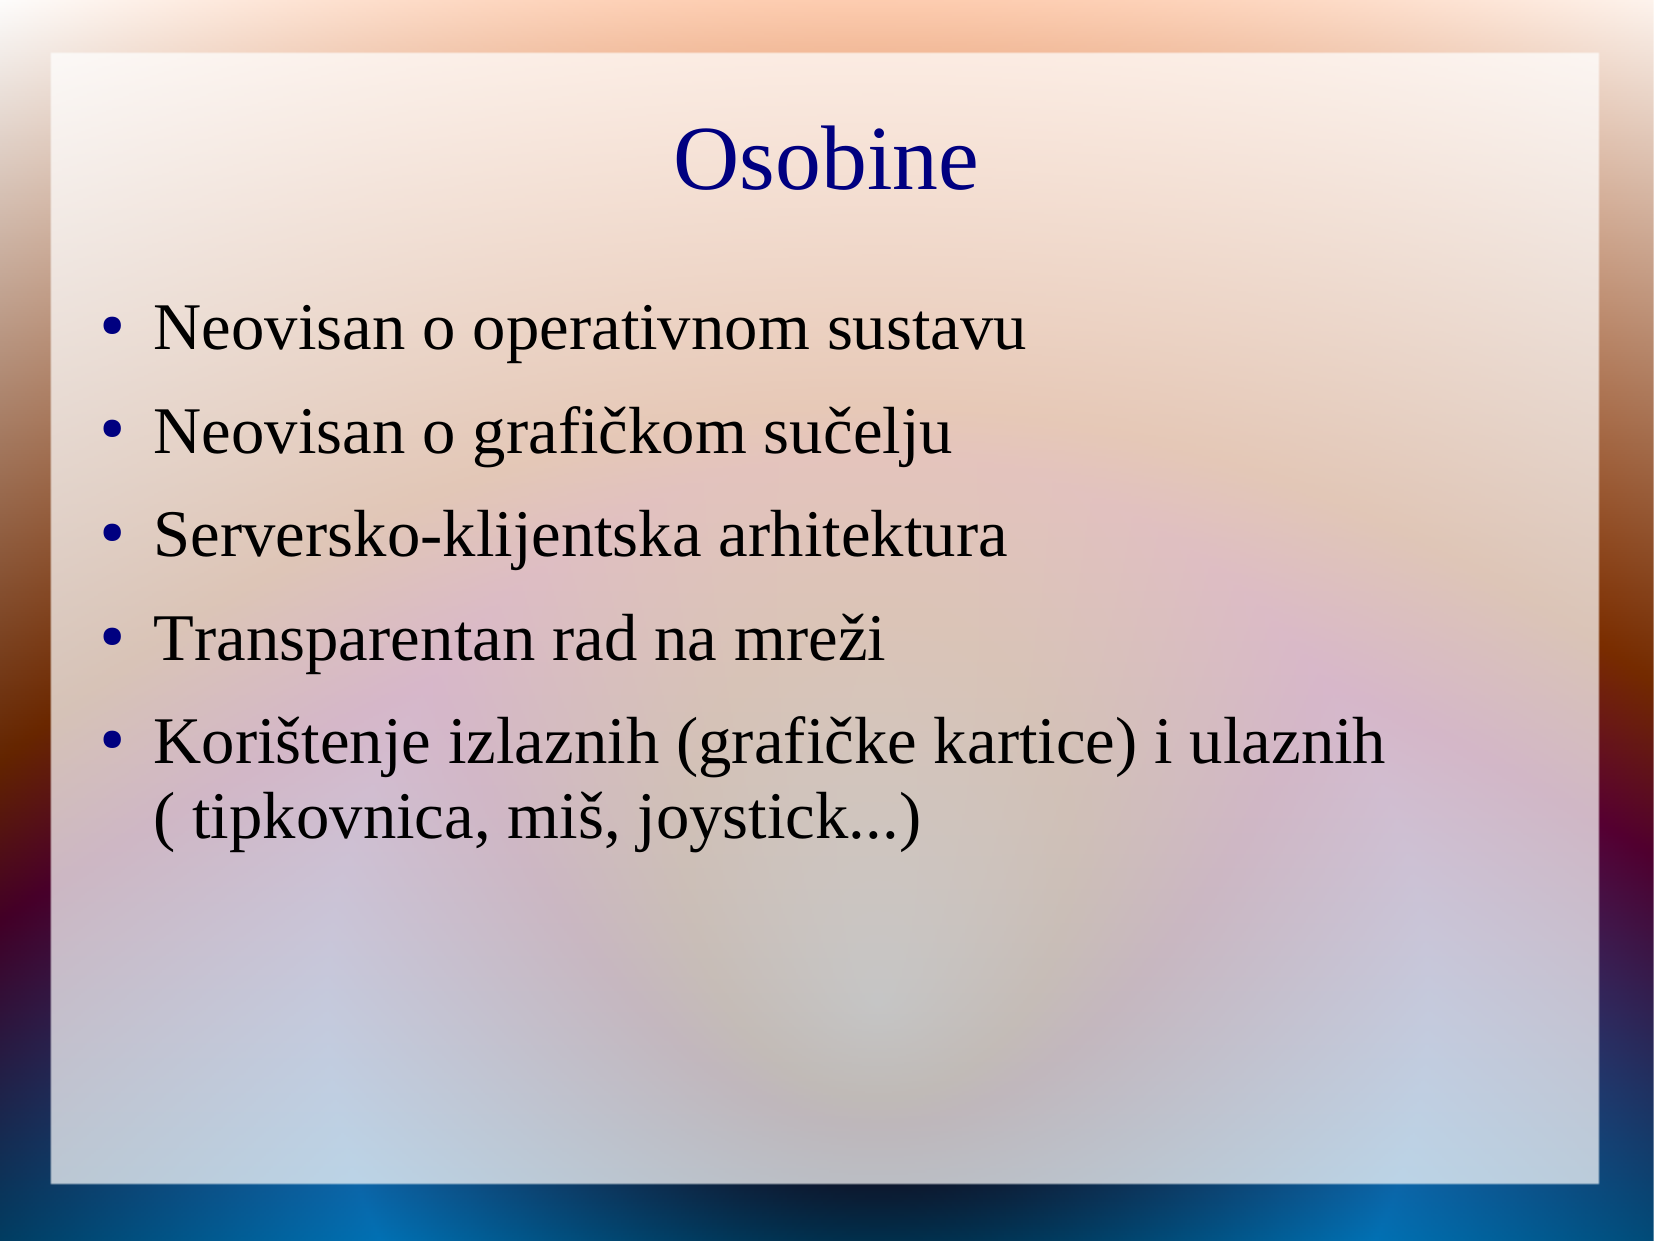

# Osobine
Neovisan o operativnom sustavu
Neovisan o grafičkom sučelju
Serversko-klijentska arhitektura
Transparentan rad na mreži
Korištenje izlaznih (grafičke kartice) i ulaznih ( tipkovnica, miš, joystick...)